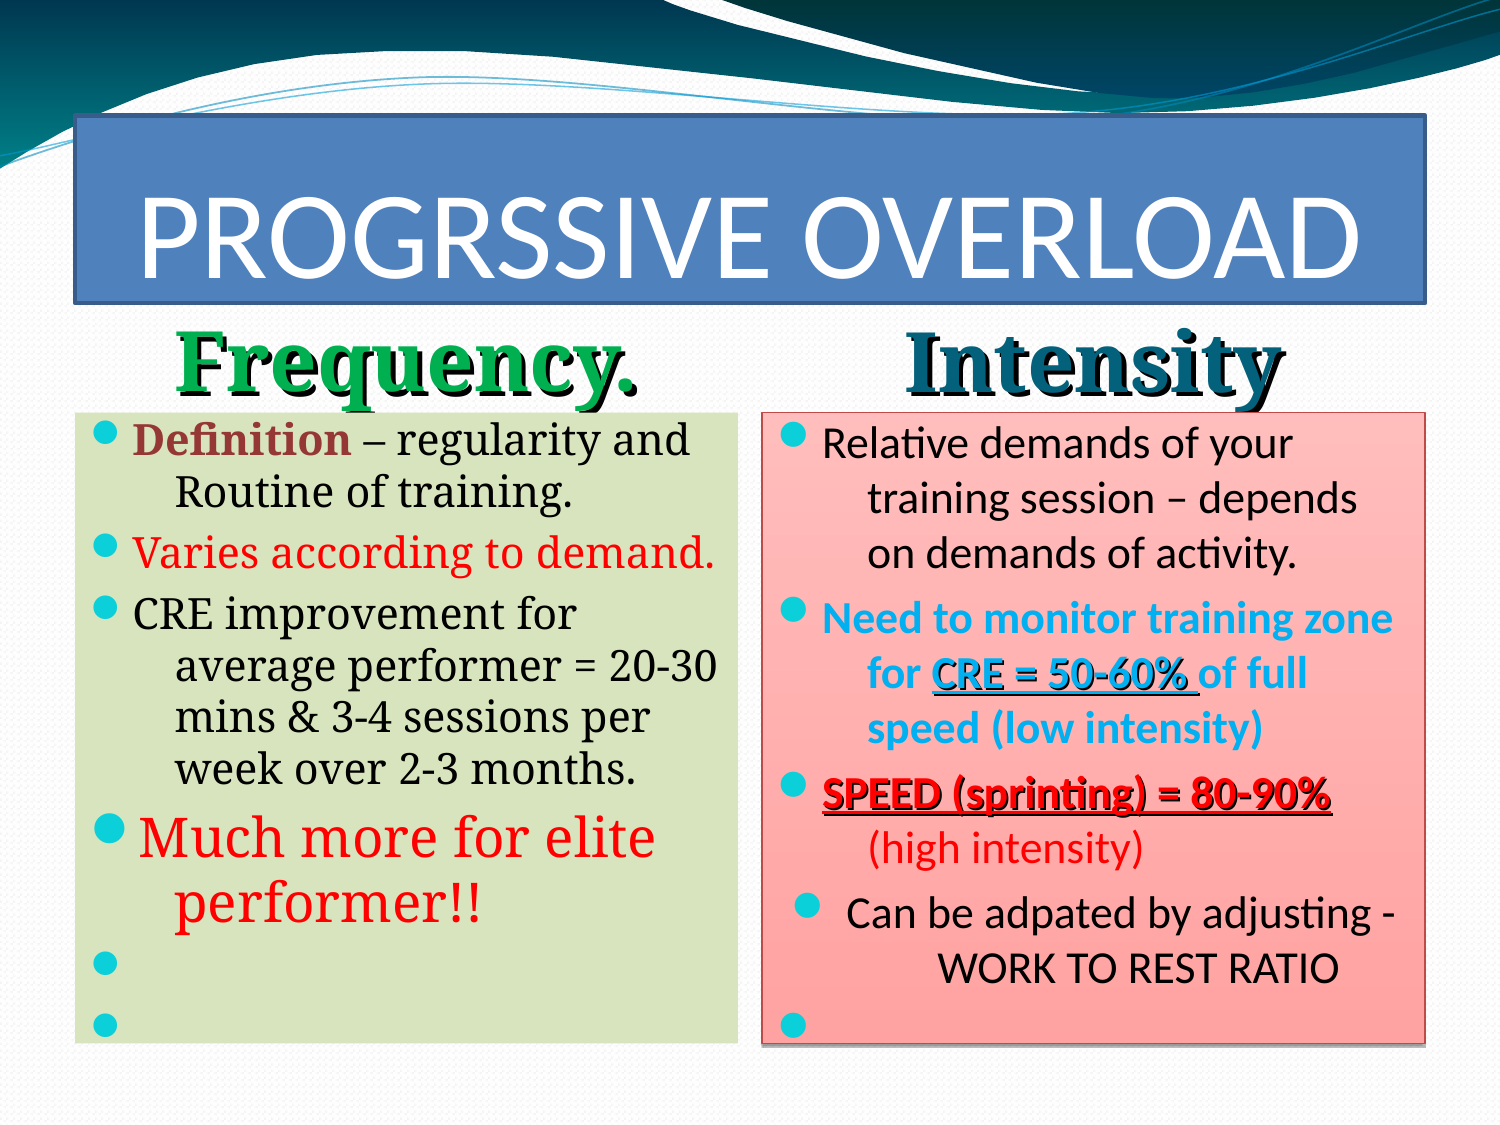

# PROGRSSIVE OVERLOAD
Frequency.
Intensity
Definition – regularity and Routine of training.
Varies according to demand.
CRE improvement for average performer = 20-30 mins & 3-4 sessions per week over 2-3 months.
Much more for elite performer!!
Relative demands of your training session – depends on demands of activity.
Need to monitor training zone for CRE = 50-60% of full speed (low intensity)
SPEED (sprinting) = 80-90% (high intensity)
 Can be adpated by adjusting - WORK TO REST RATIO